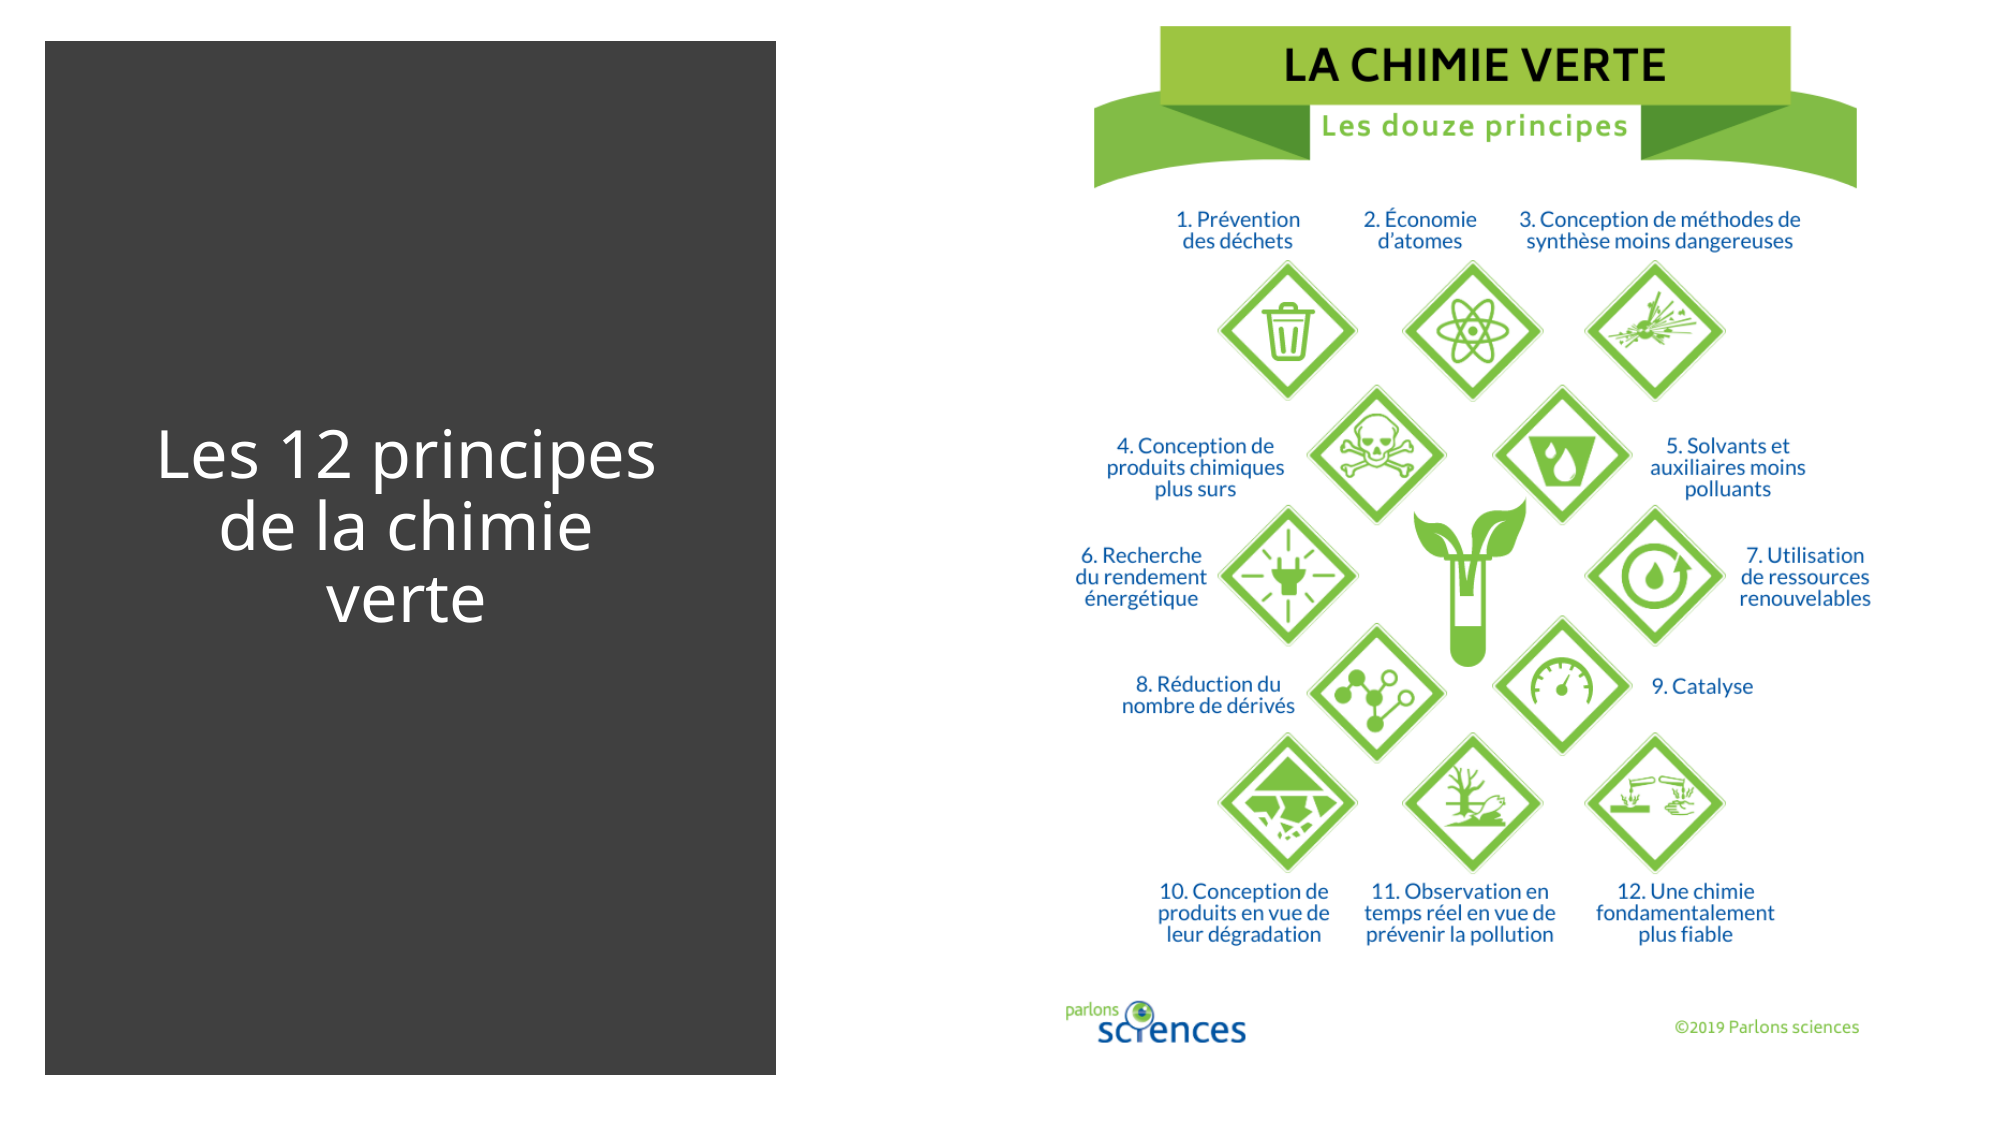

# Les 12 principes de la chimie verte